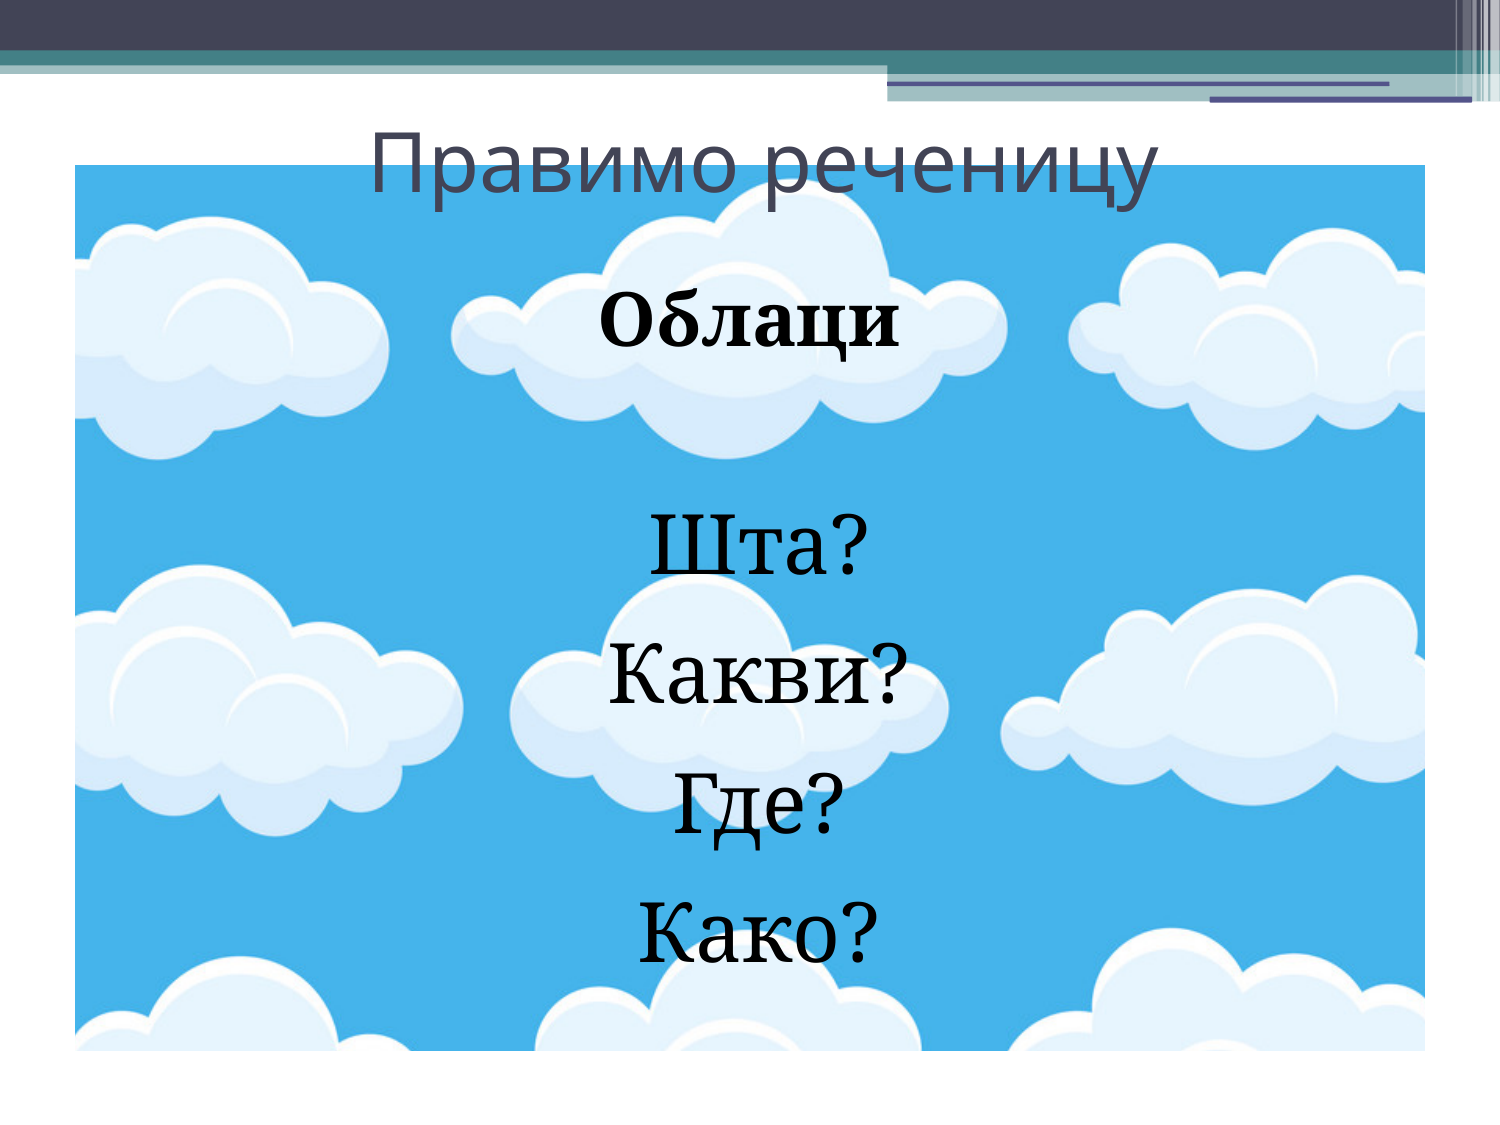

Правимо реченицу
# Облаци
Шта?
Какви?
Где?
Како?